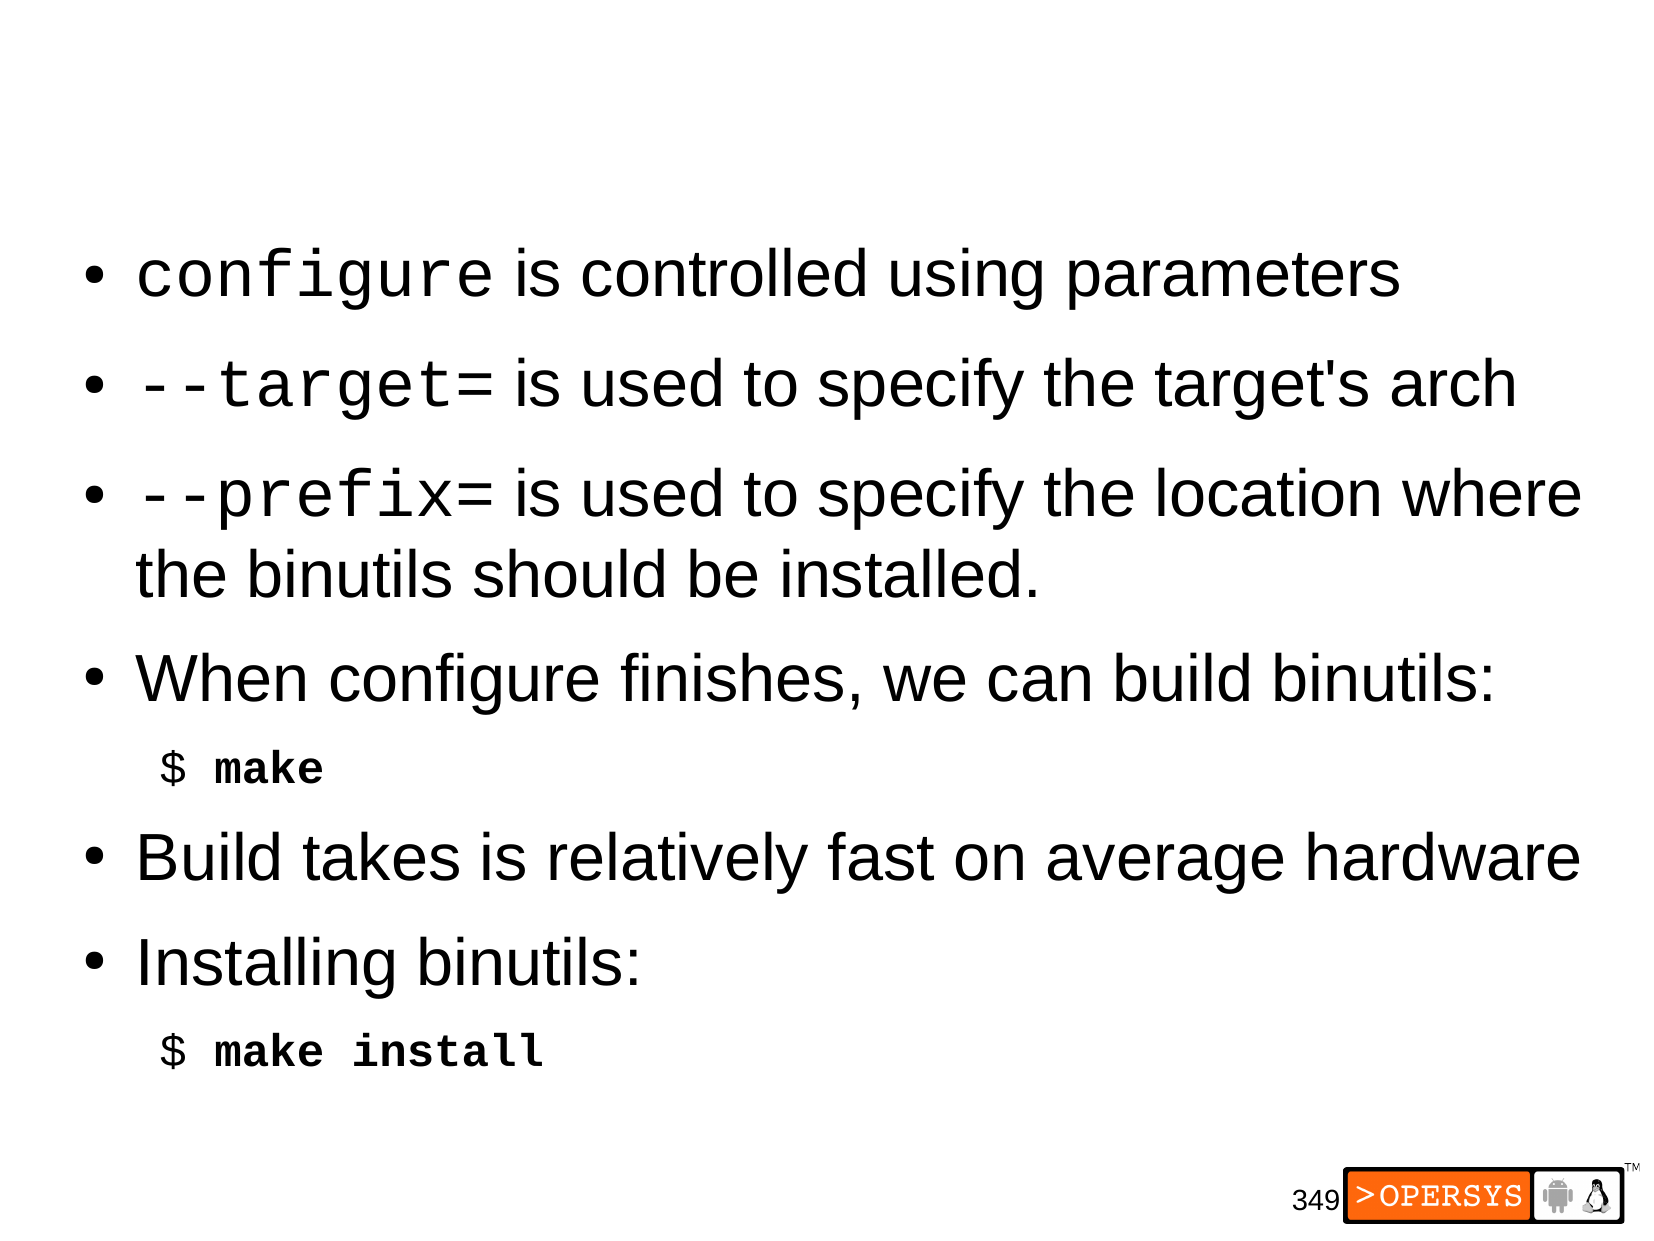

# configure is controlled using parameters
--target= is used to specify the target's arch
--prefix= is used to specify the location where the binutils should be installed.
When configure finishes, we can build binutils:
$ make
Build takes is relatively fast on average hardware
Installing binutils:
$ make install